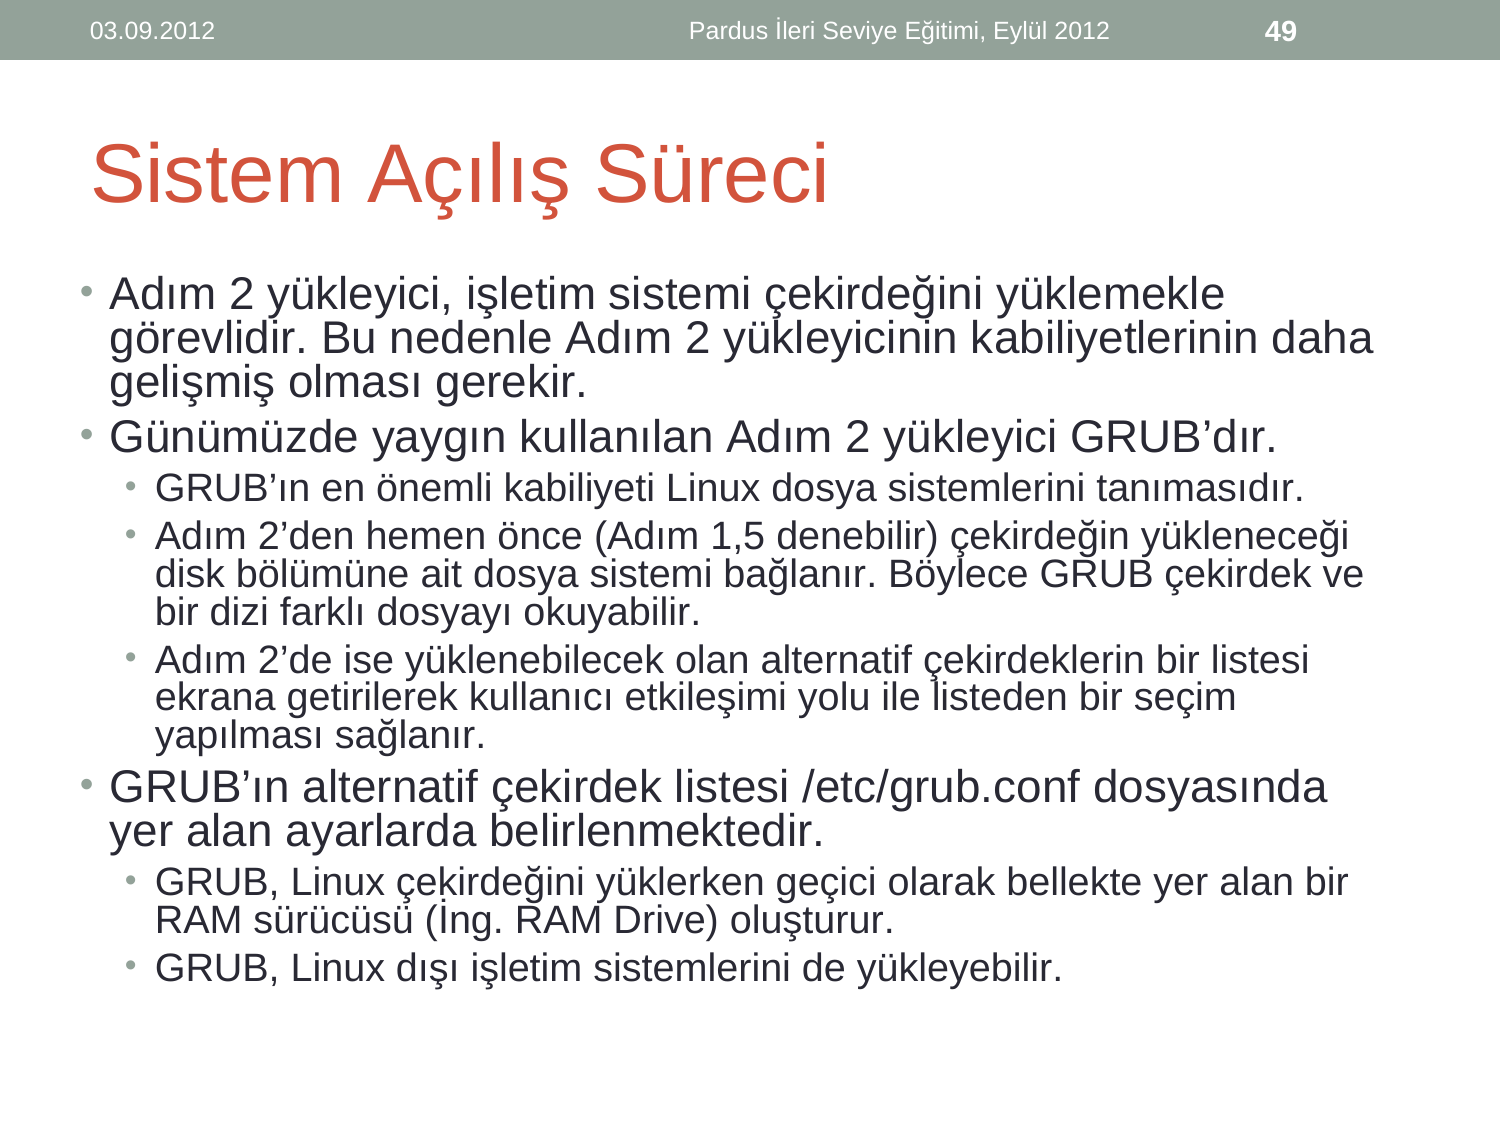

03.09.2012
Pardus İleri Seviye Eğitimi, Eylül 2012
# Sistem Açılış Süreci
Adım 2 yükleyici, işletim sistemi çekirdeğini yüklemekle görevlidir. Bu nedenle Adım 2 yükleyicinin kabiliyetlerinin daha gelişmiş olması gerekir.
Günümüzde yaygın kullanılan Adım 2 yükleyici GRUB’dır.
GRUB’ın en önemli kabiliyeti Linux dosya sistemlerini tanımasıdır.
Adım 2’den hemen önce (Adım 1,5 denebilir) çekirdeğin yükleneceği disk bölümüne ait dosya sistemi bağlanır. Böylece GRUB çekirdek ve bir dizi farklı dosyayı okuyabilir.
Adım 2’de ise yüklenebilecek olan alternatif çekirdeklerin bir listesi ekrana getirilerek kullanıcı etkileşimi yolu ile listeden bir seçim yapılması sağlanır.
GRUB’ın alternatif çekirdek listesi /etc/grub.conf dosyasında yer alan ayarlarda belirlenmektedir.
GRUB, Linux çekirdeğini yüklerken geçici olarak bellekte yer alan bir RAM sürücüsü (İng. RAM Drive) oluşturur.
GRUB, Linux dışı işletim sistemlerini de yükleyebilir.